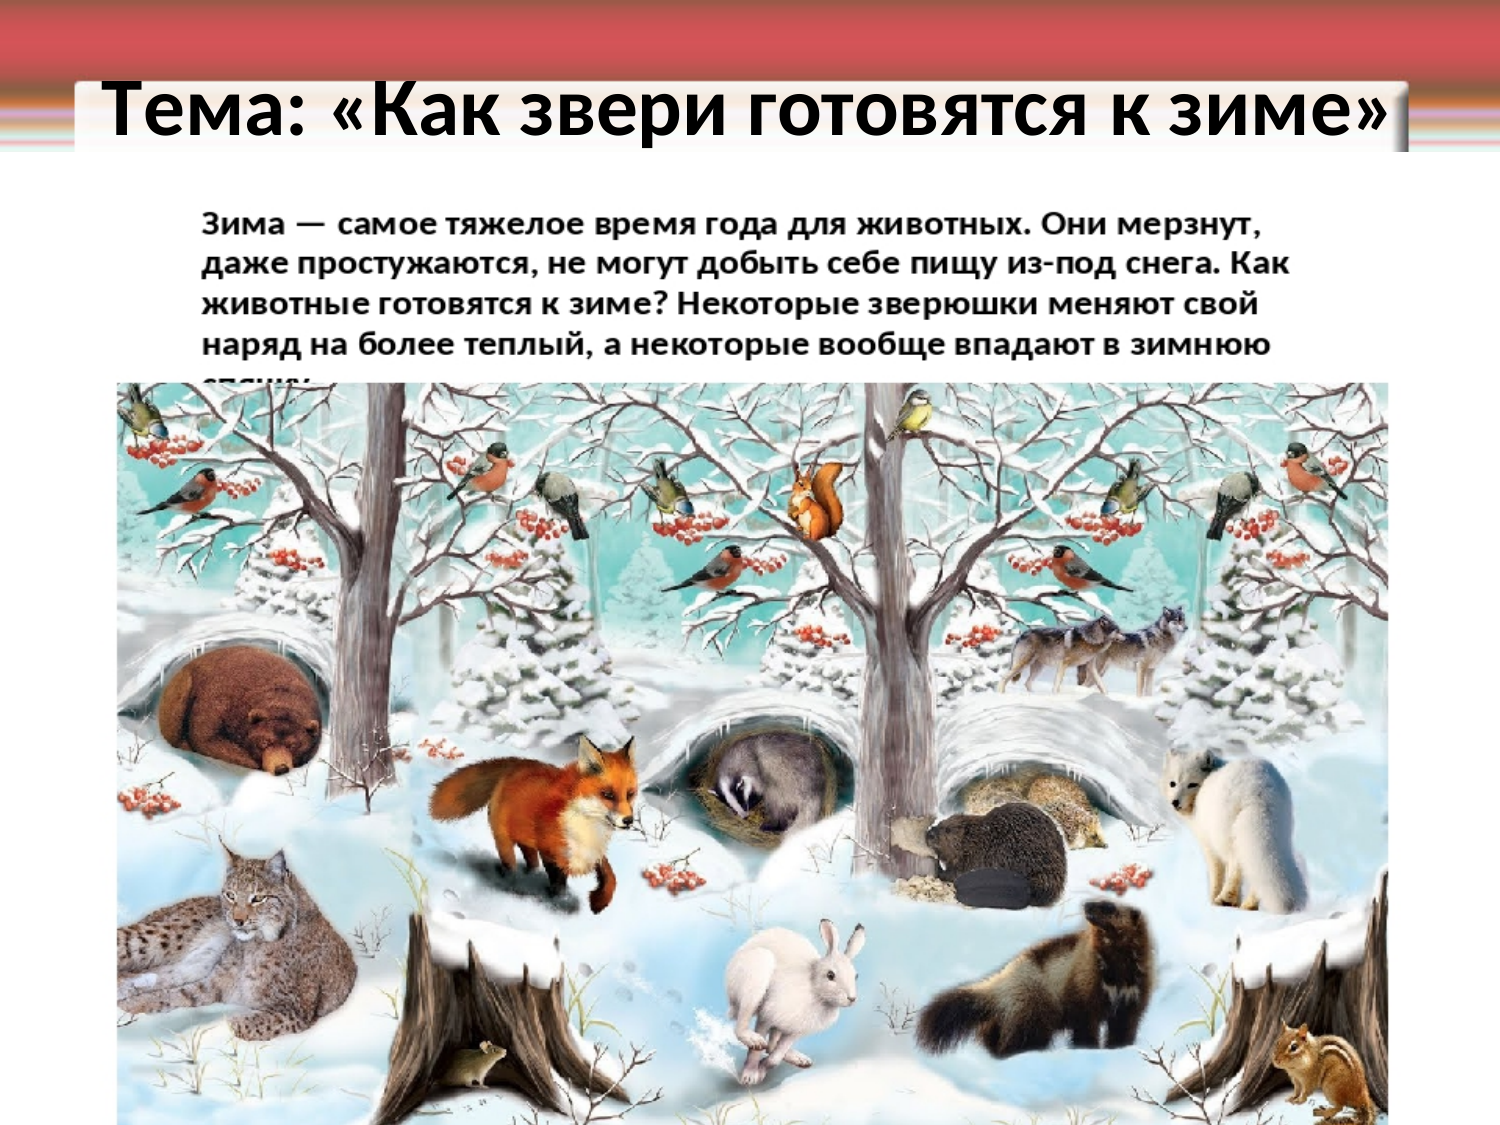

# Тема: «Как звери готовятся к зиме»